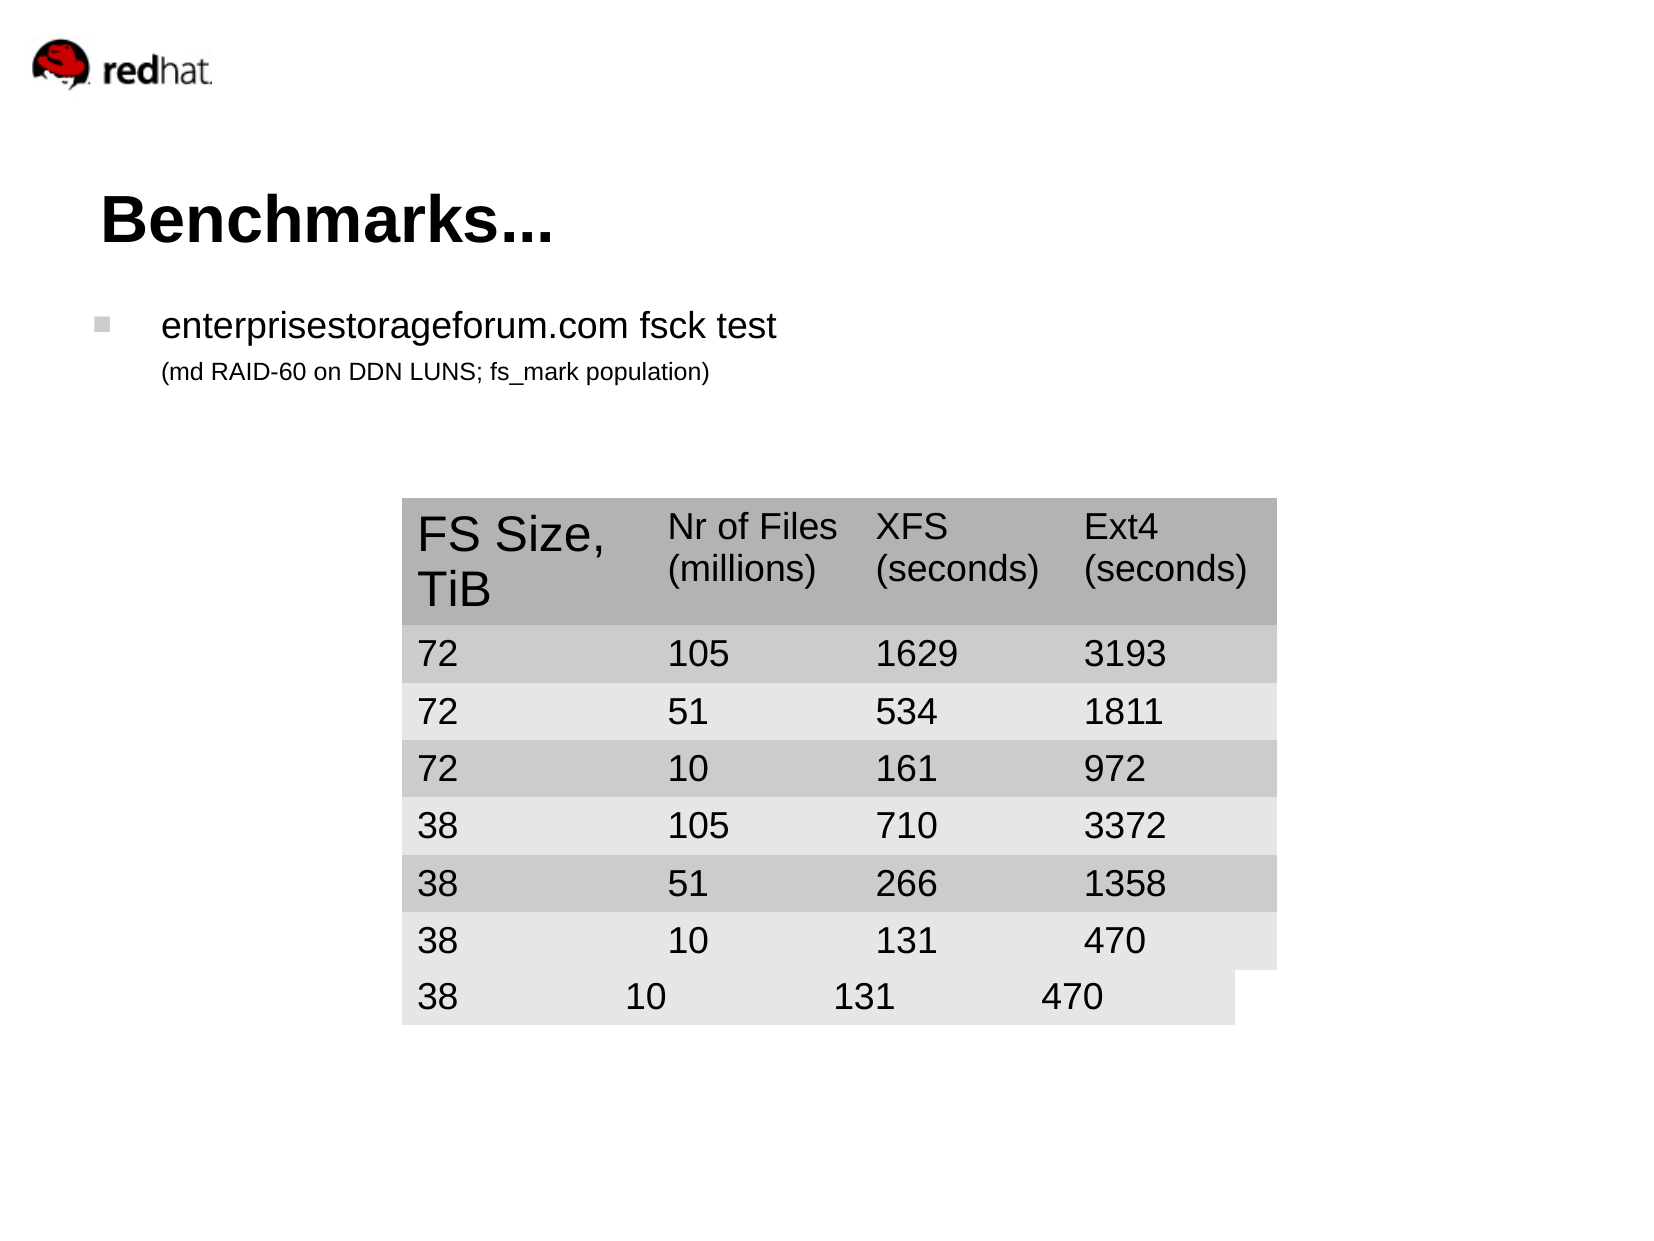

# Benchmarks...
 enterprisestorageforum.com fsck test
 (md RAID-60 on DDN LUNS; fs_mark population)
| FS Size, TB | Nr of Files (millions) | XFS (seconds) | Ext4 (seconds) |
| --- | --- | --- | --- |
| 72 | 105 | 1629 | 3193 |
| 72 | 51 | 534 | 1811 |
| 72 | 10 | 161 | 972 |
| 38 | 105 | 710 | 3372 |
| 38 | 51 | 266 | 1358 |
| 38 | 10 | 131 | 470 |
| FS Size, TiB | Nr of Files (millions) | XFS (seconds) | Ext4 (seconds) |
| --- | --- | --- | --- |
| 72 | 105 | 1629 | 3193 |
| 72 | 51 | 534 | 1811 |
| 72 | 10 | 161 | 972 |
| 38 | 105 | 710 | 3372 |
| 38 | 51 | 266 | 1358 |
| 38 | 10 | 131 | 470 |